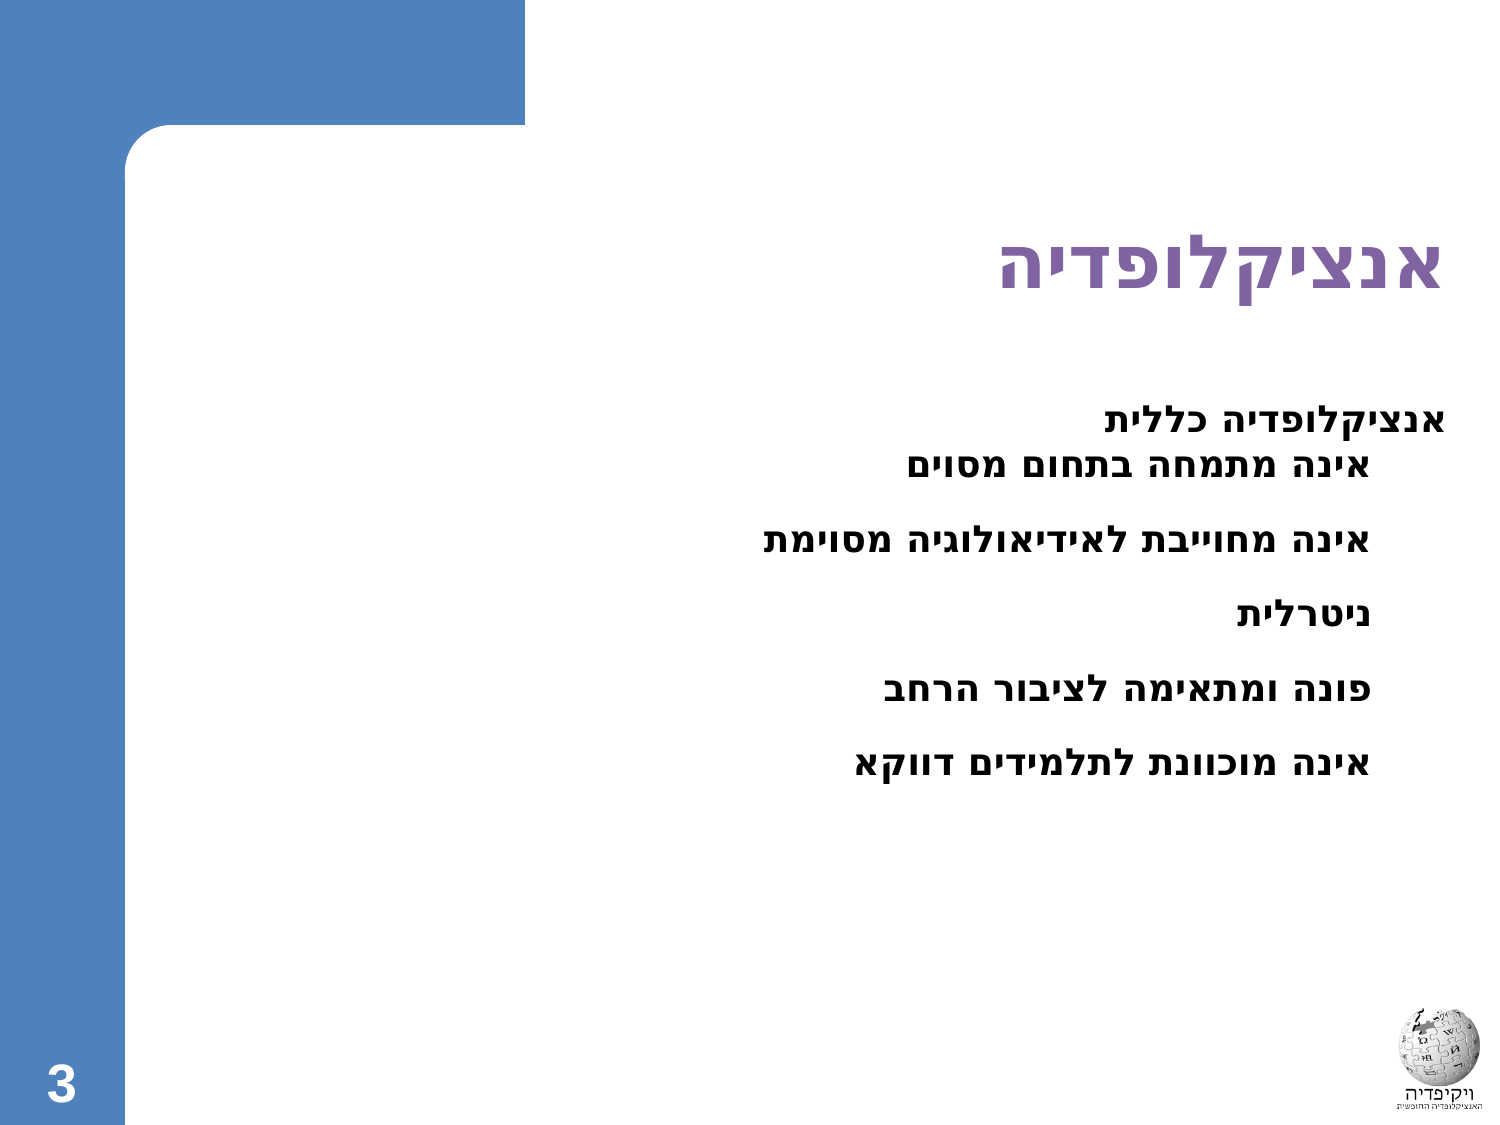

# אנציקלופדיה
אנציקלופדיה כללית
אינה מתמחה בתחום מסוים
אינה מחוייבת לאידיאולוגיה מסוימת
ניטרלית
פונה ומתאימה לציבור הרחב
אינה מוכוונת לתלמידים דווקא